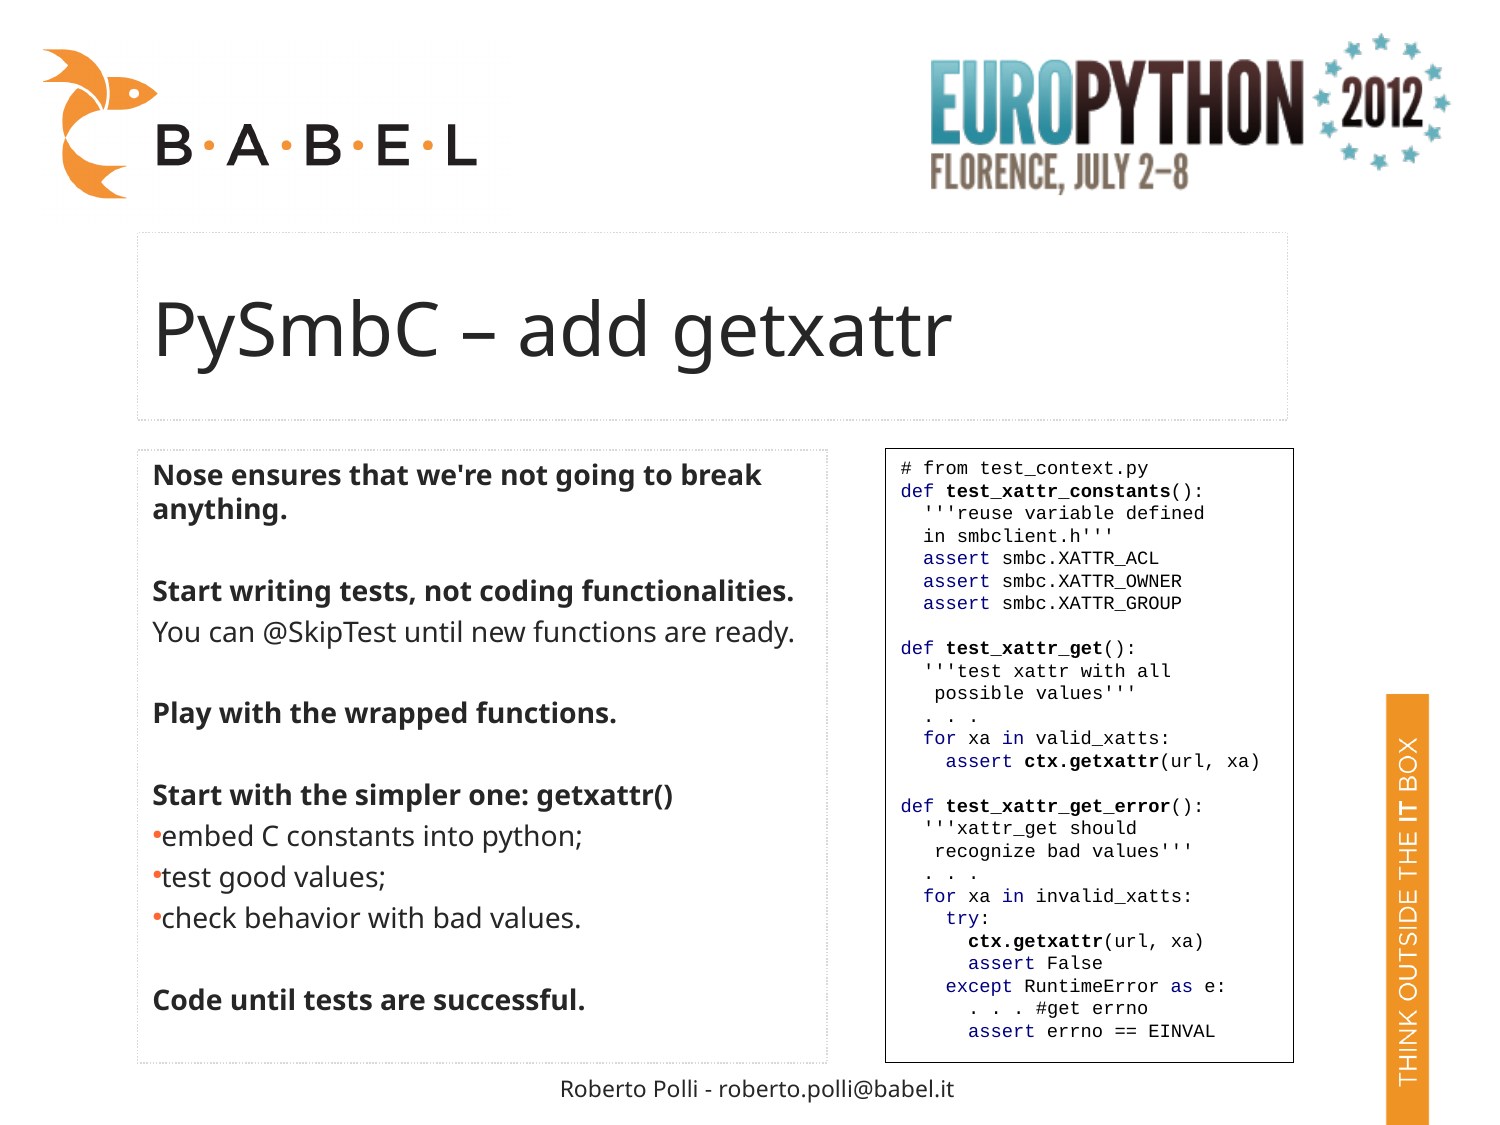

# PySmbC – add getxattr
# from test_context.py
def test_xattr_constants():
 '''reuse variable defined
 in smbclient.h'''
 assert smbc.XATTR_ACL
 assert smbc.XATTR_OWNER
 assert smbc.XATTR_GROUP
def test_xattr_get():
 '''test xattr with all
 possible values'''
 . . .
 for xa in valid_xatts:
 assert ctx.getxattr(url, xa)
def test_xattr_get_error():
 '''xattr_get should
 recognize bad values'''
 . . .
 for xa in invalid_xatts:
 try:
 ctx.getxattr(url, xa)
 assert False
 except RuntimeError as e:
 . . . #get errno
 assert errno == EINVAL
Nose ensures that we're not going to break anything.
Start writing tests, not coding functionalities.
You can @SkipTest until new functions are ready.
Play with the wrapped functions.
Start with the simpler one: getxattr()
embed C constants into python;
test good values;
check behavior with bad values.
Code until tests are successful.